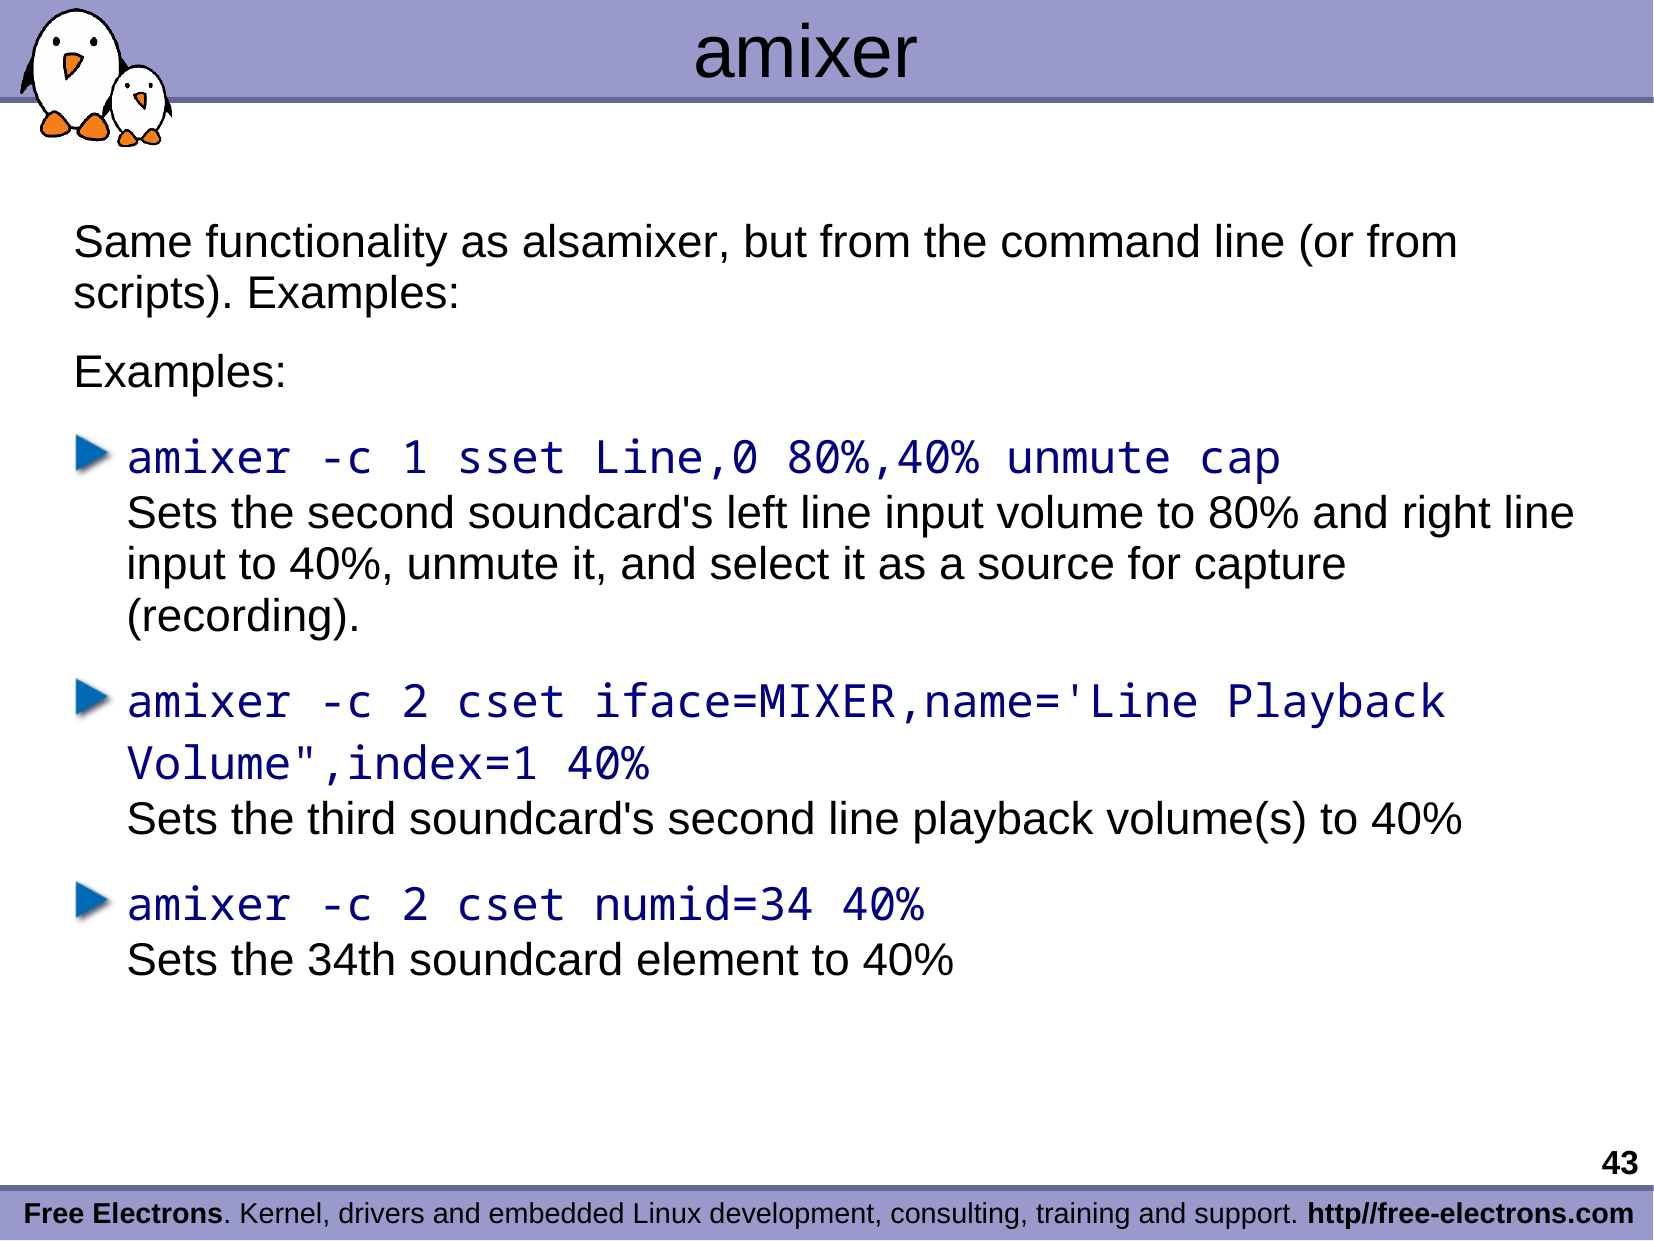

# amixer
Same functionality as alsamixer, but from the command line (or from scripts). Examples:
Examples:
amixer -c 1 sset Line,0 80%,40% unmute cap
Sets the second soundcard's left line input volume to 80% and right line input to 40%, unmute it, and select it as a source for capture (recording).
amixer -c 2 cset iface=MIXER,name='Line Playback Volume",index=1 40%
Sets the third soundcard's second line playback volume(s) to 40%
amixer -c 2 cset numid=34 40%
Sets the 34th soundcard element to 40%